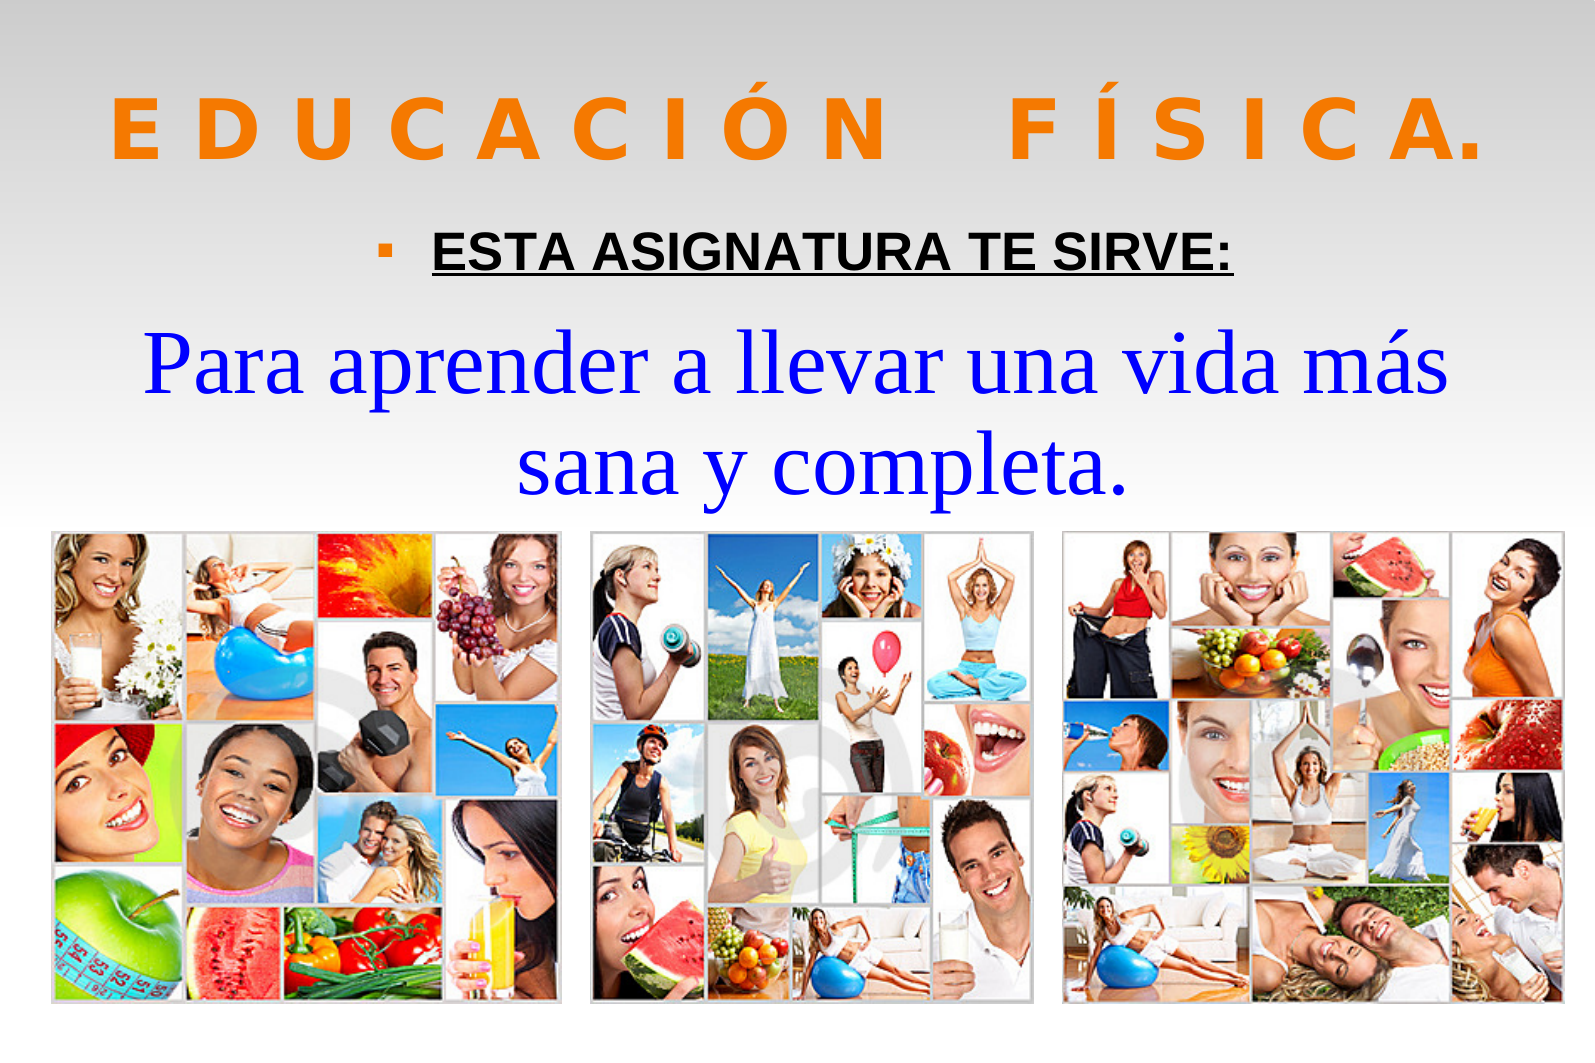

# E D U C A C I Ó N F Í S I C A.
ESTA ASIGNATURA TE SIRVE:
Para aprender a llevar una vida más sana y completa.